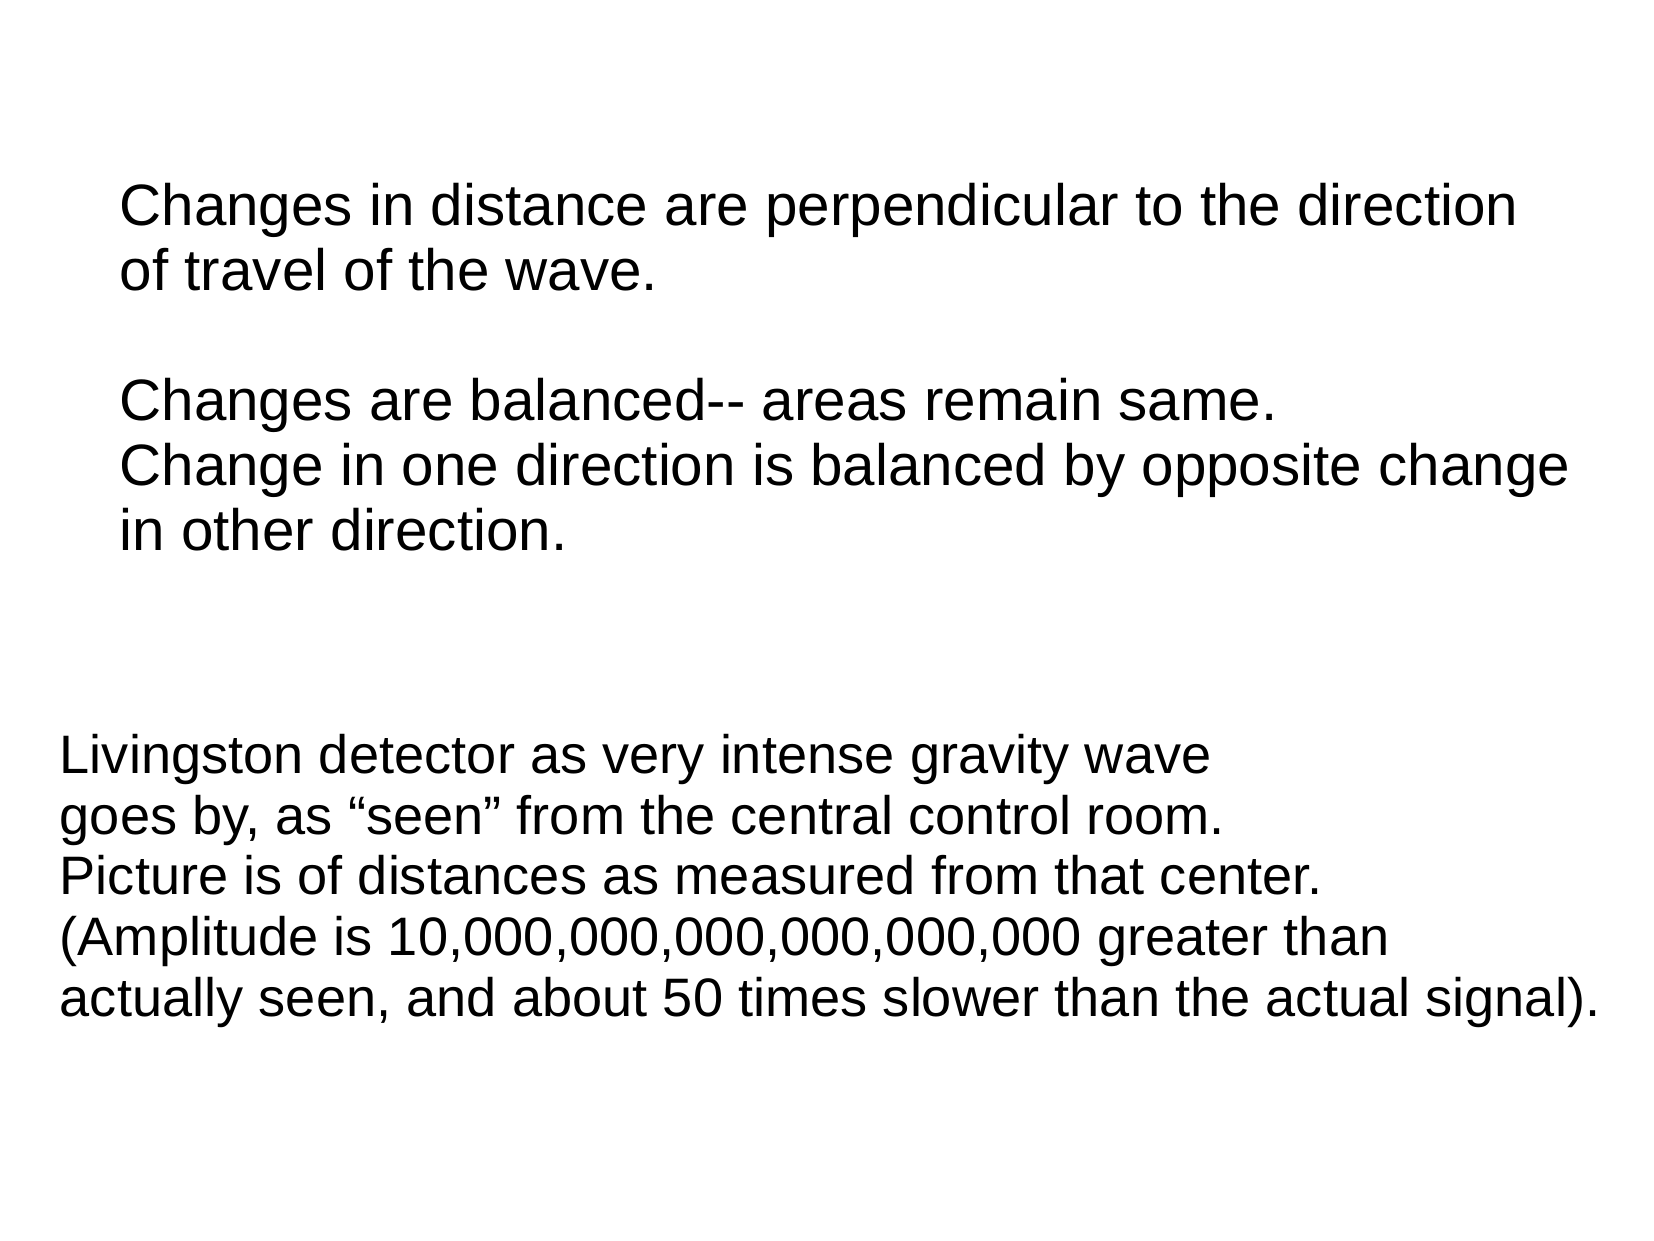

Changes in distance are perpendicular to the direction
of travel of the wave.
Changes are balanced-- areas remain same.
Change in one direction is balanced by opposite change
in other direction.
Livingston detector as very intense gravity wave
goes by, as “seen” from the central control room.
Picture is of distances as measured from that center.
(Amplitude is 10,000,000,000,000,000,000 greater than
actually seen, and about 50 times slower than the actual signal).